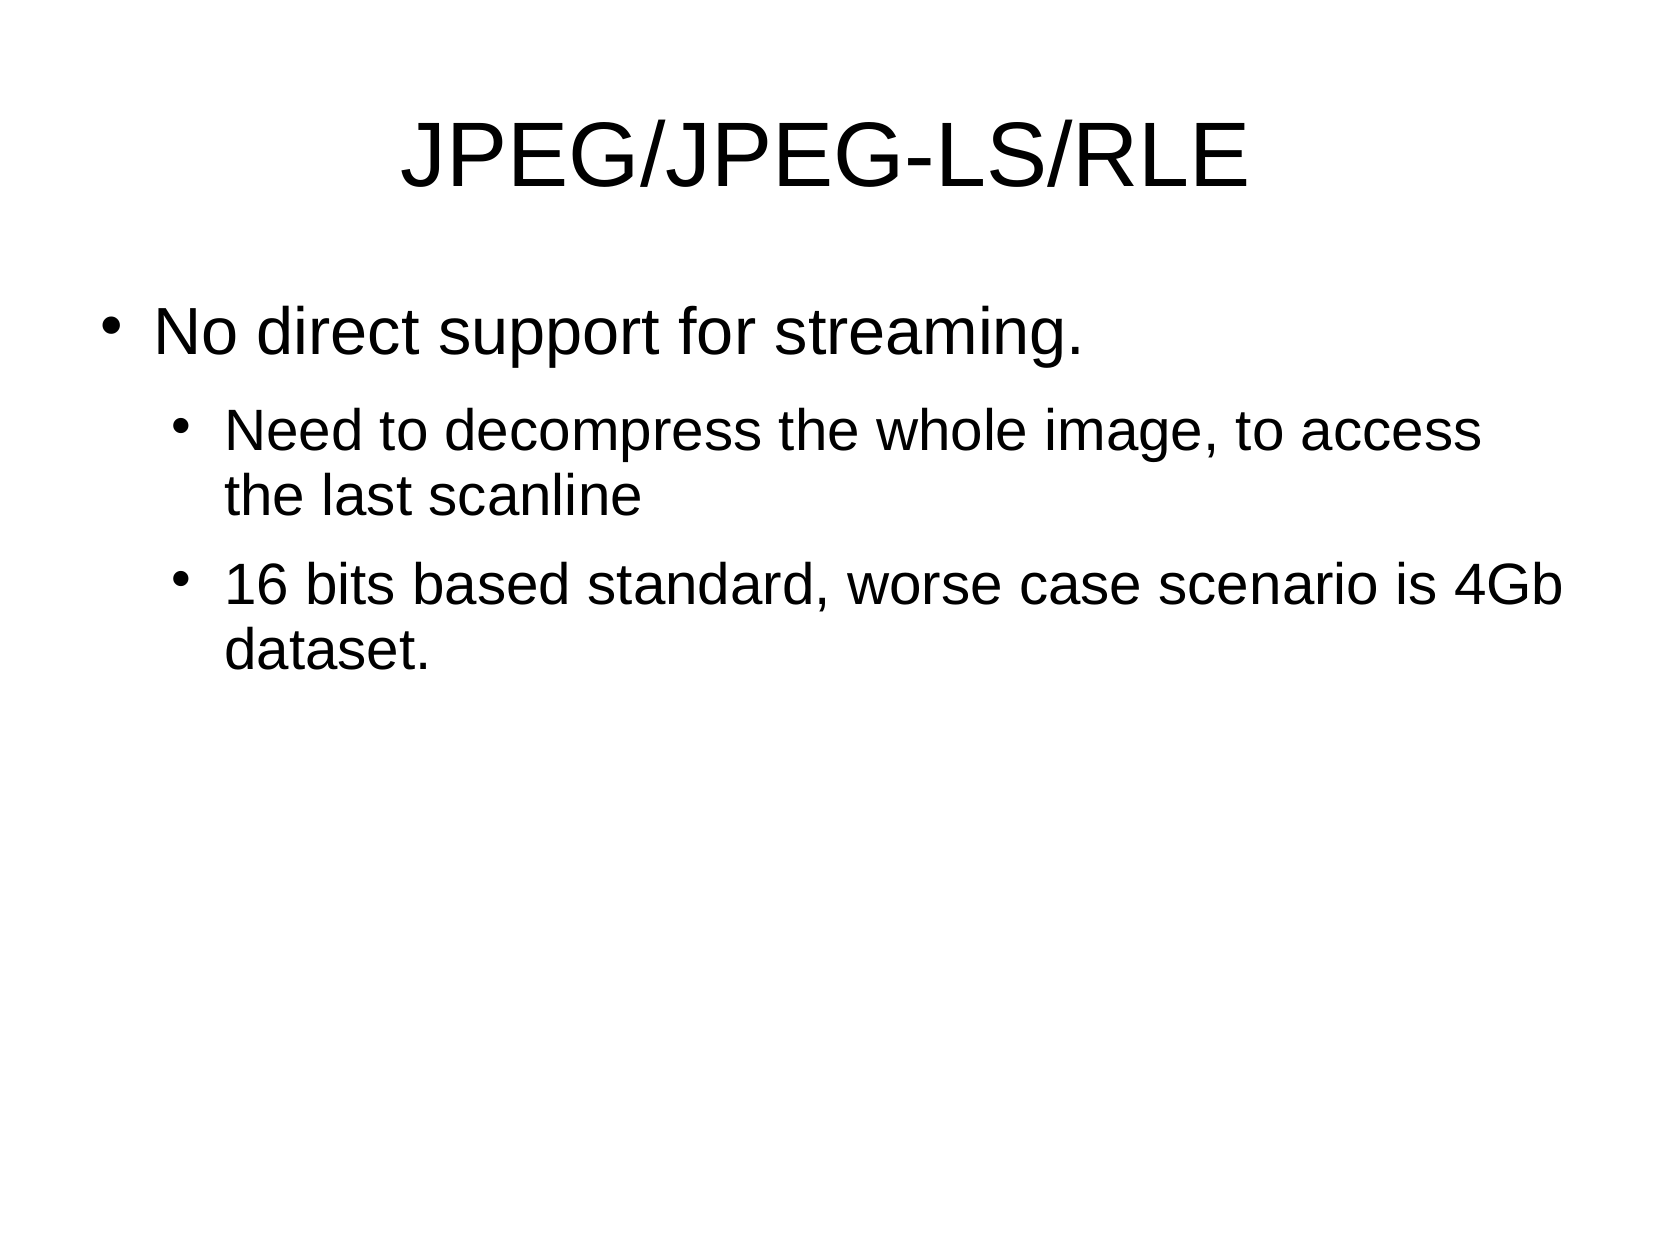

# JPEG/JPEG-LS/RLE
No direct support for streaming.
Need to decompress the whole image, to access the last scanline
16 bits based standard, worse case scenario is 4Gb dataset.